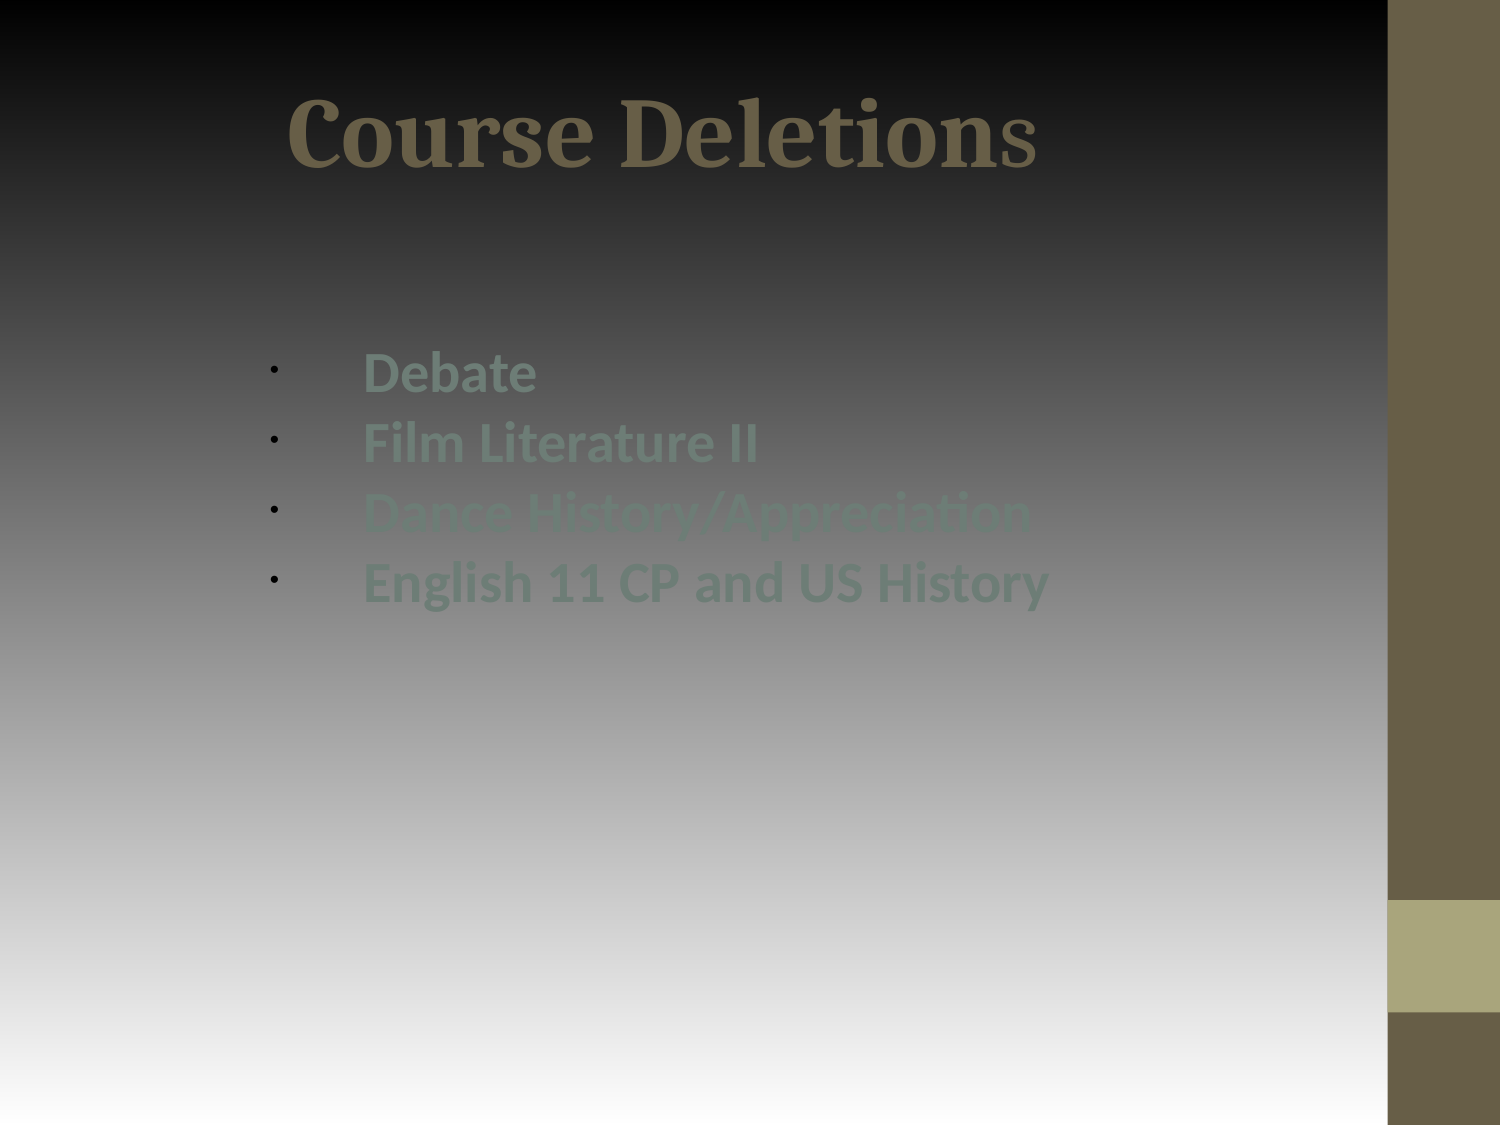

# Course Deletions
Debate
Film Literature II
Dance History/Appreciation
English 11 CP and US History